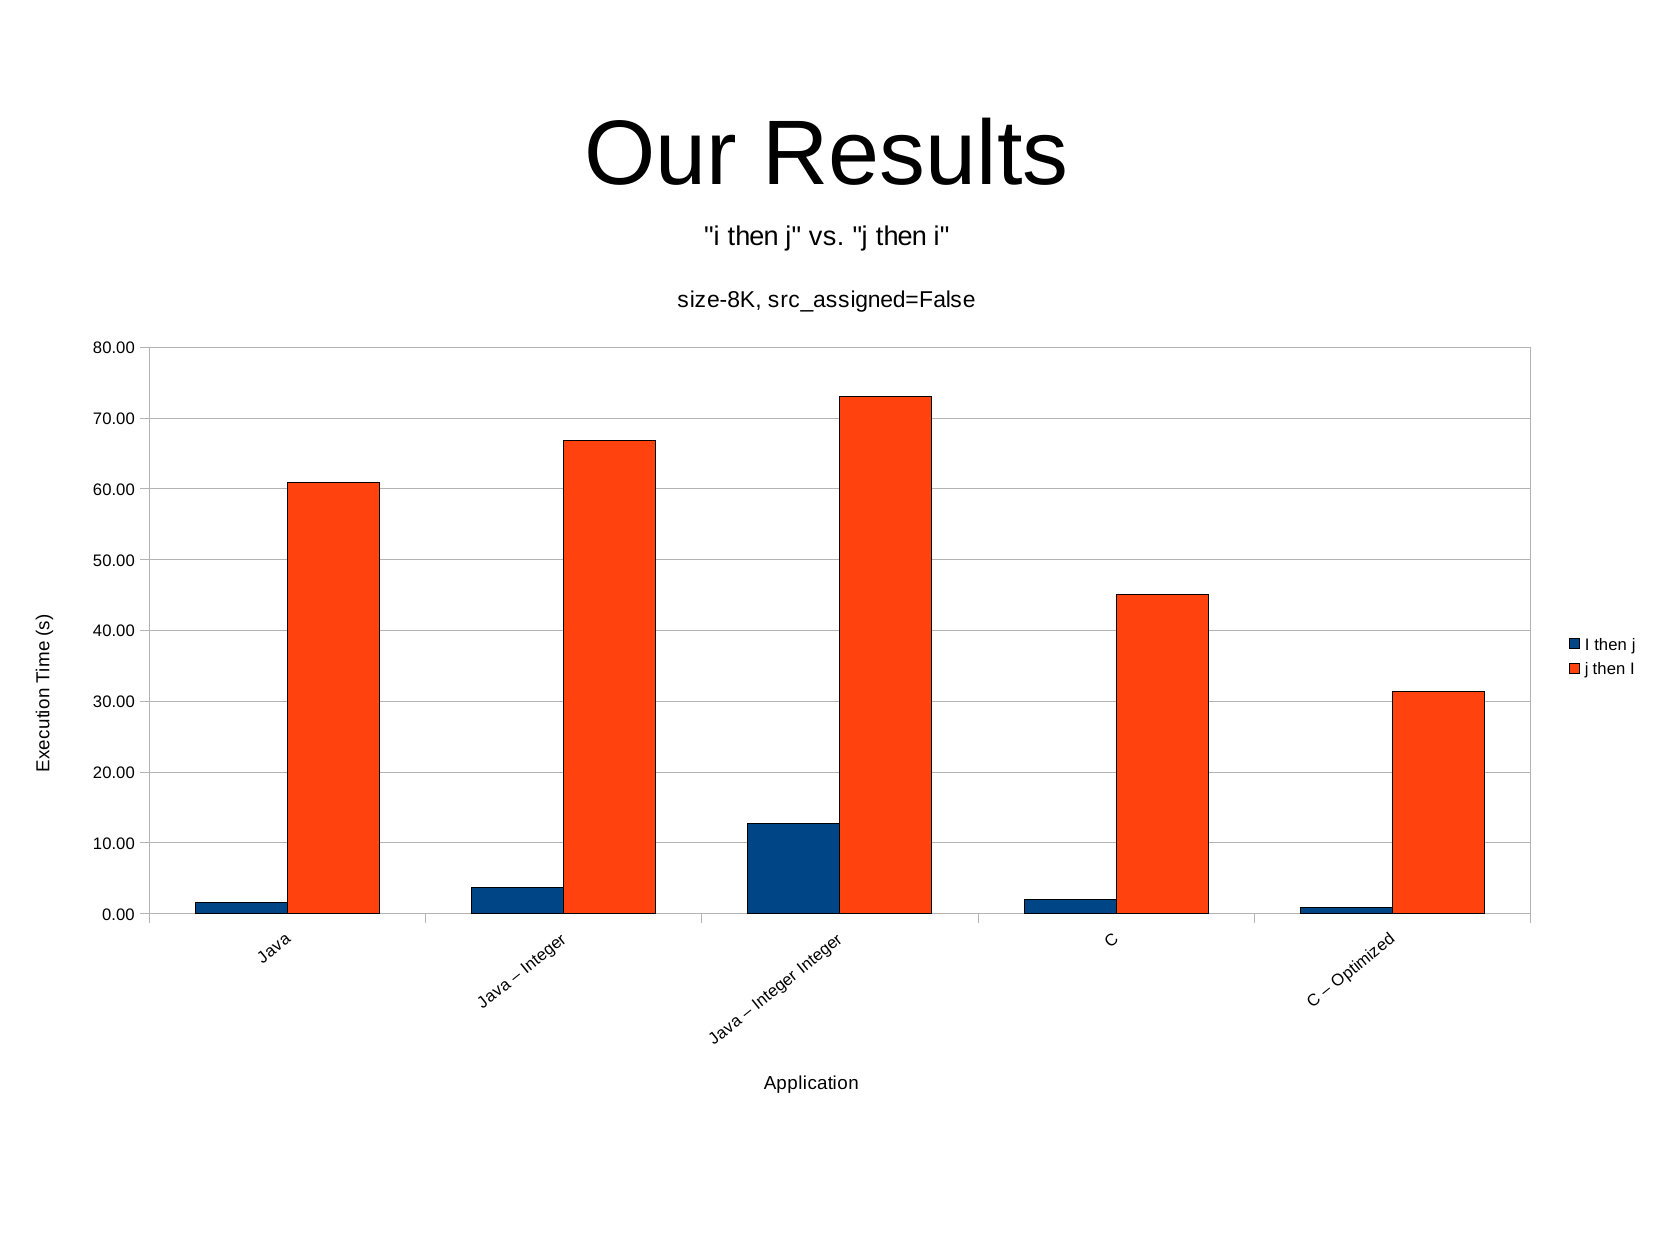

# Our Results
### Chart: "i then j" vs. "j then i"
size-8K, src_assigned=False
| Category | I then j | j then I |
|---|---|---|
| Java | 1.63 | 60.97 |
| Java – Integer | 3.7 | 66.82 |
| Java – Integer Integer | 12.7 | 73.06 |
| C | 1.99 | 45.16 |
| C – Optimized | 0.82 | 31.42 |